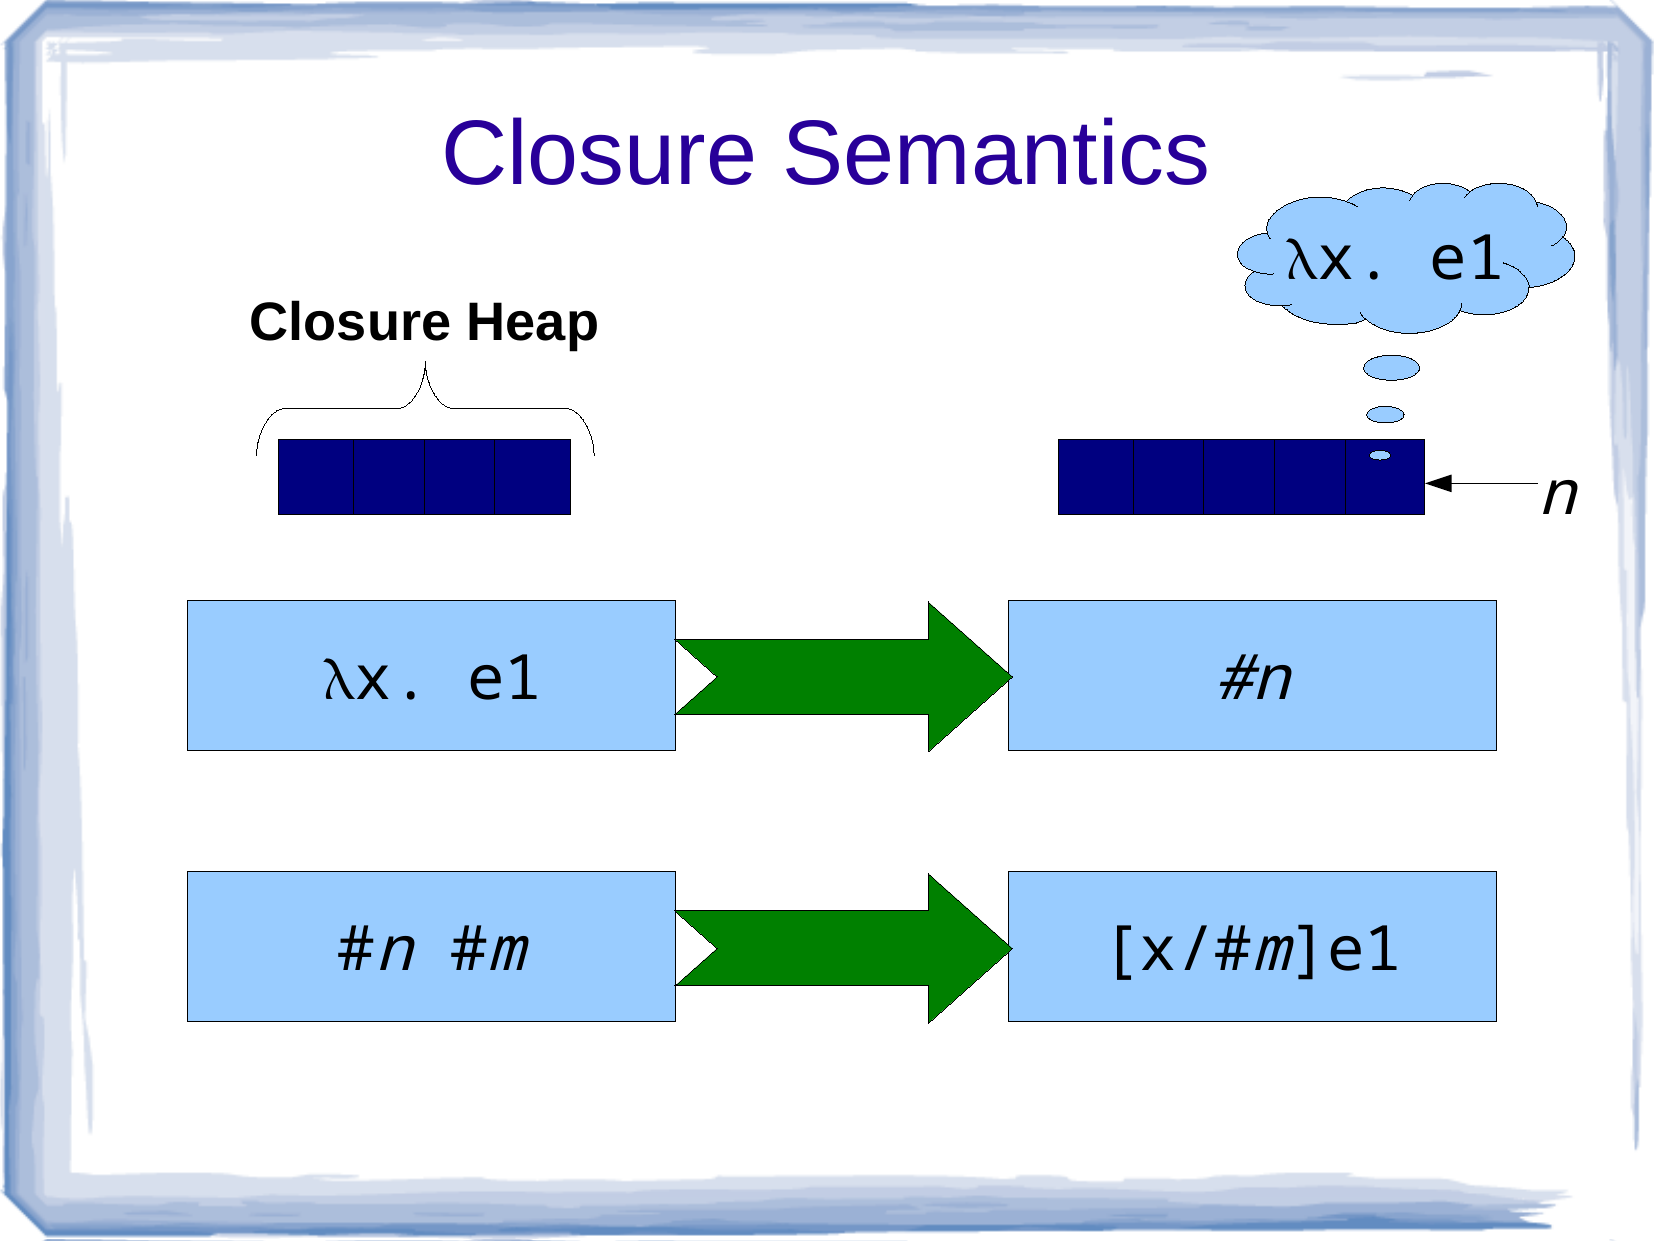

# Closure Semantics
x. e1
n
Closure Heap
x. e1
#n
#n #m
[x/#m]e1